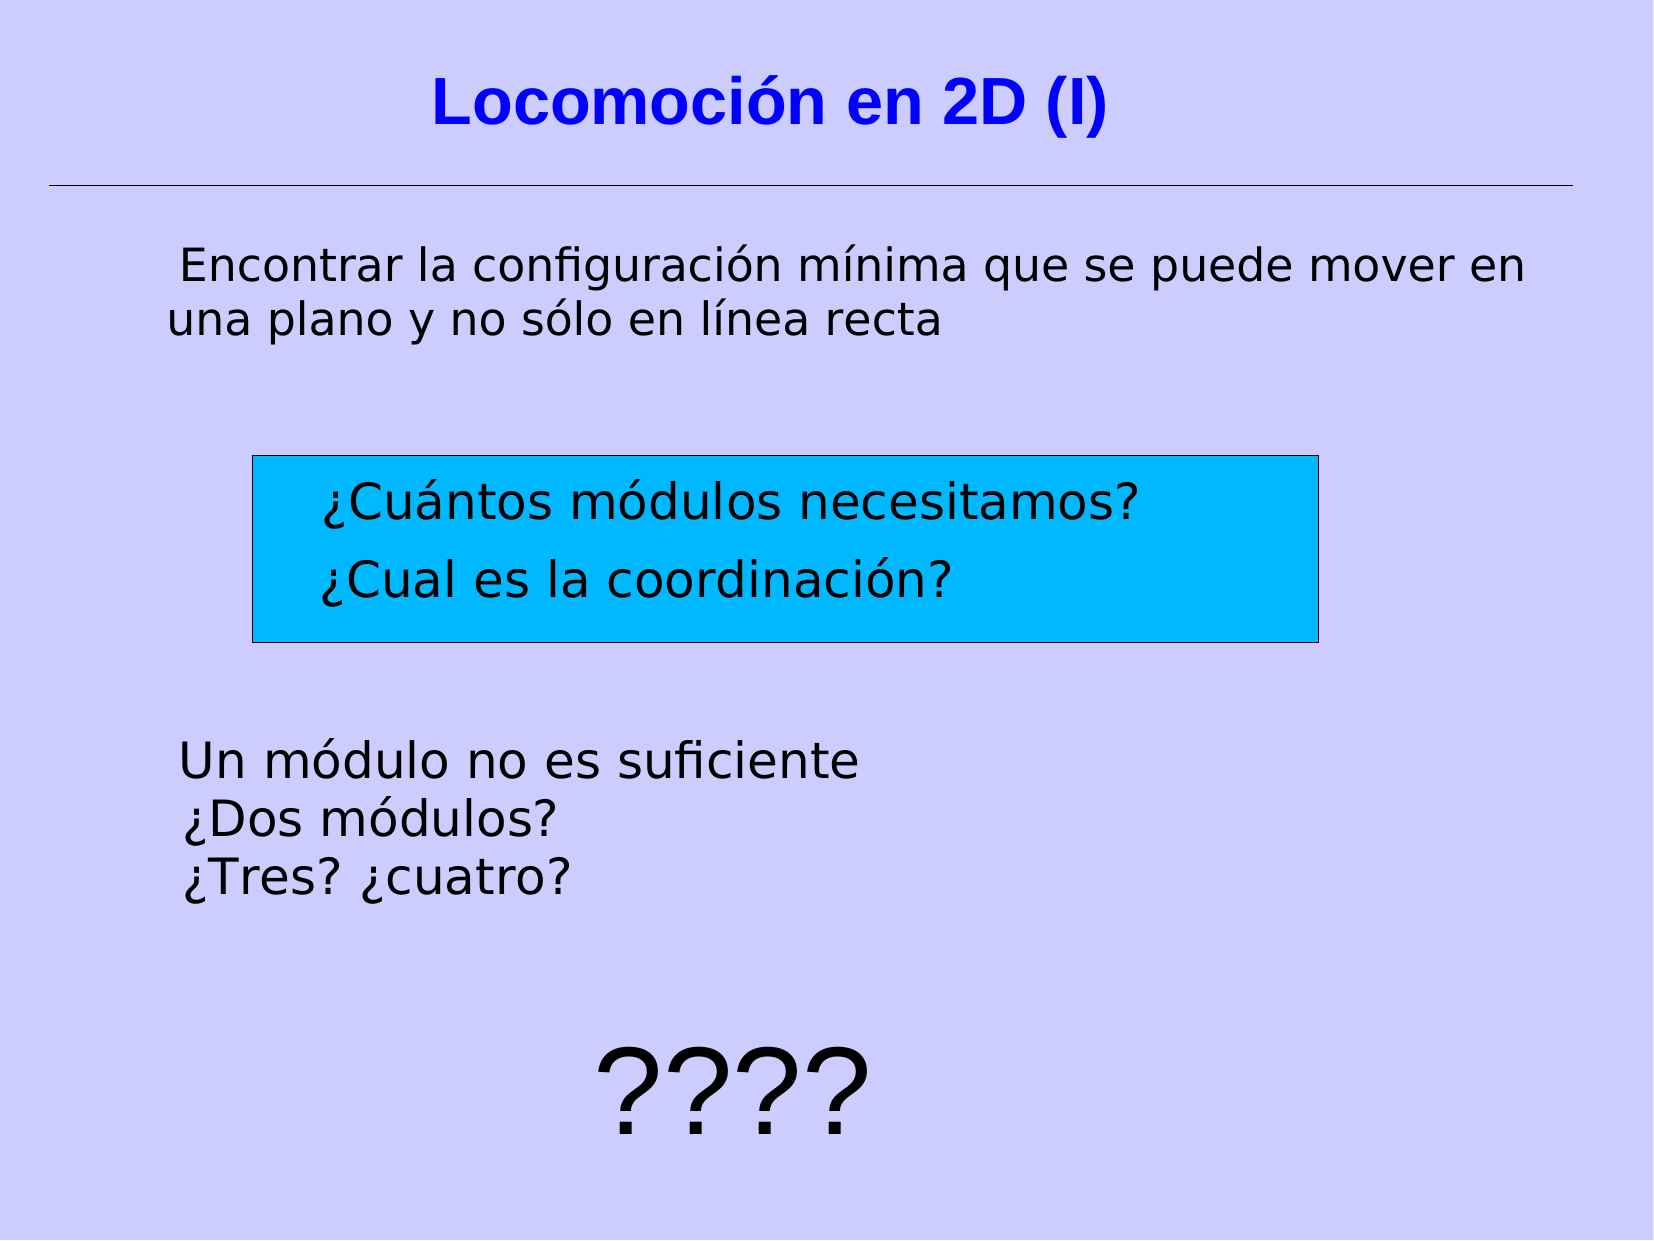

# Locomoción en 2D (I)
 Encontrar la configuración mínima que se puede mover en una plano y no sólo en línea recta
 ¿Cuántos módulos necesitamos?
 ¿Cual es la coordinación?
 Un módulo no es suficiente
 ¿Dos módulos?
 ¿Tres? ¿cuatro?
????